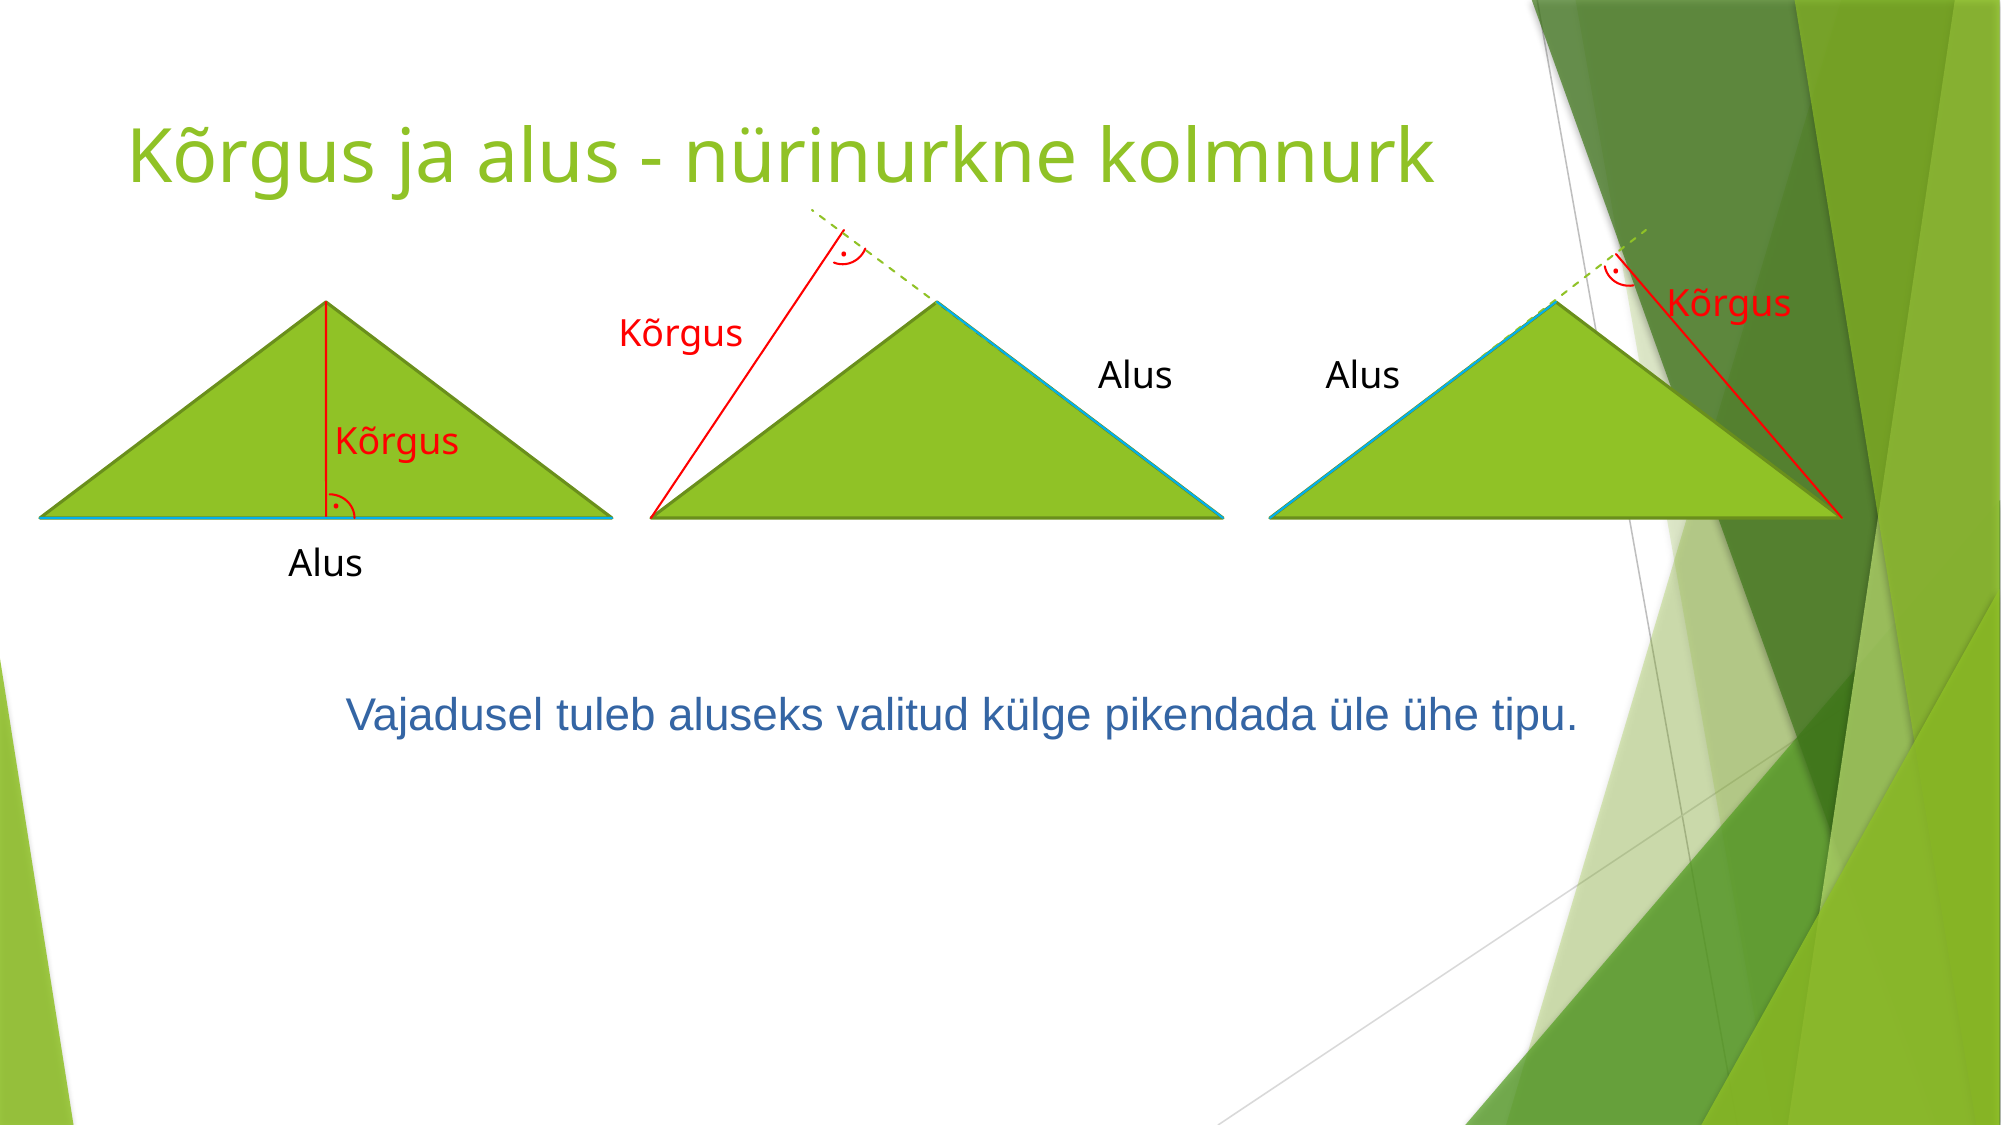

# Kõrgus ja alus - nürinurkne kolmnurk
.
.
Kõrgus
Kõrgus
Alus
Alus
Kõrgus
.
Alus
Vajadusel tuleb aluseks valitud külge pikendada üle ühe tipu.